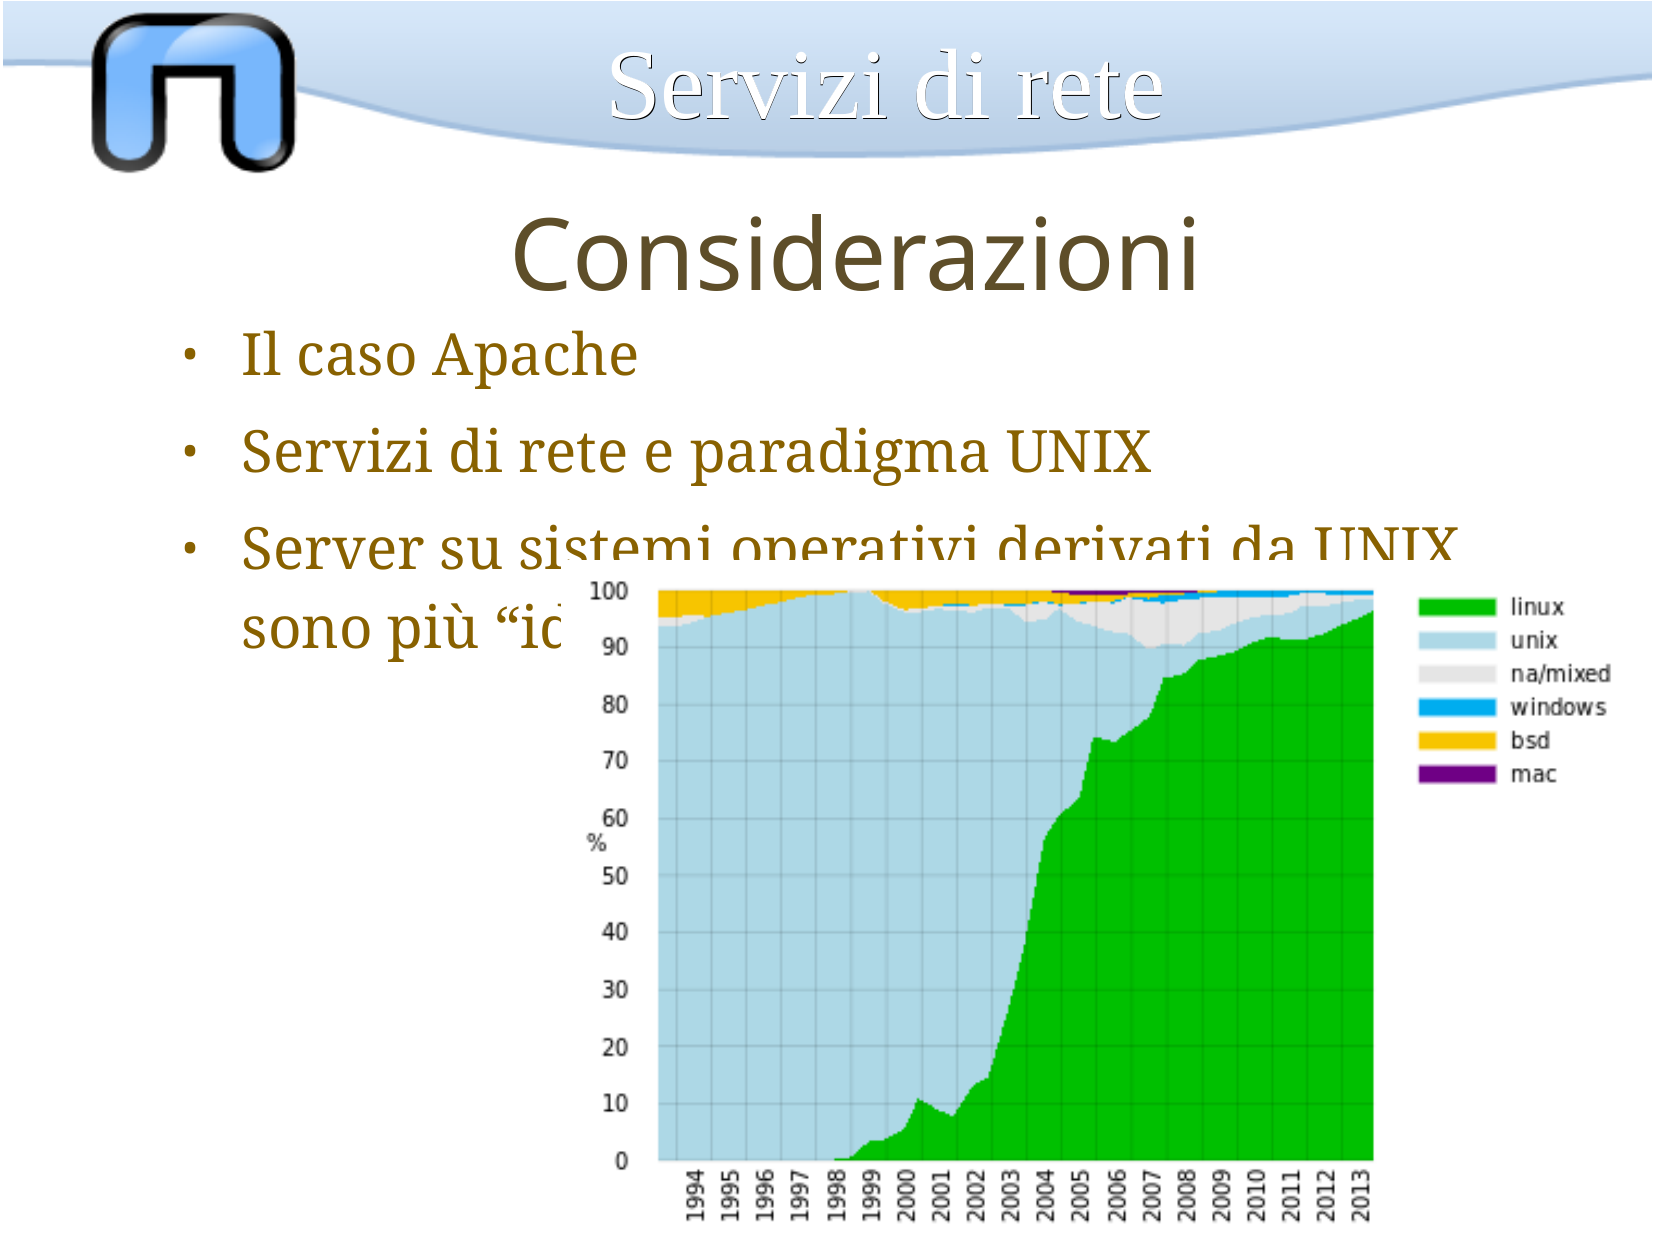

Servizi di rete
Considerazioni
# Il caso Apache
Servizi di rete e paradigma UNIX
Server su sistemi operativi derivati da UNIX sono più “idonei”